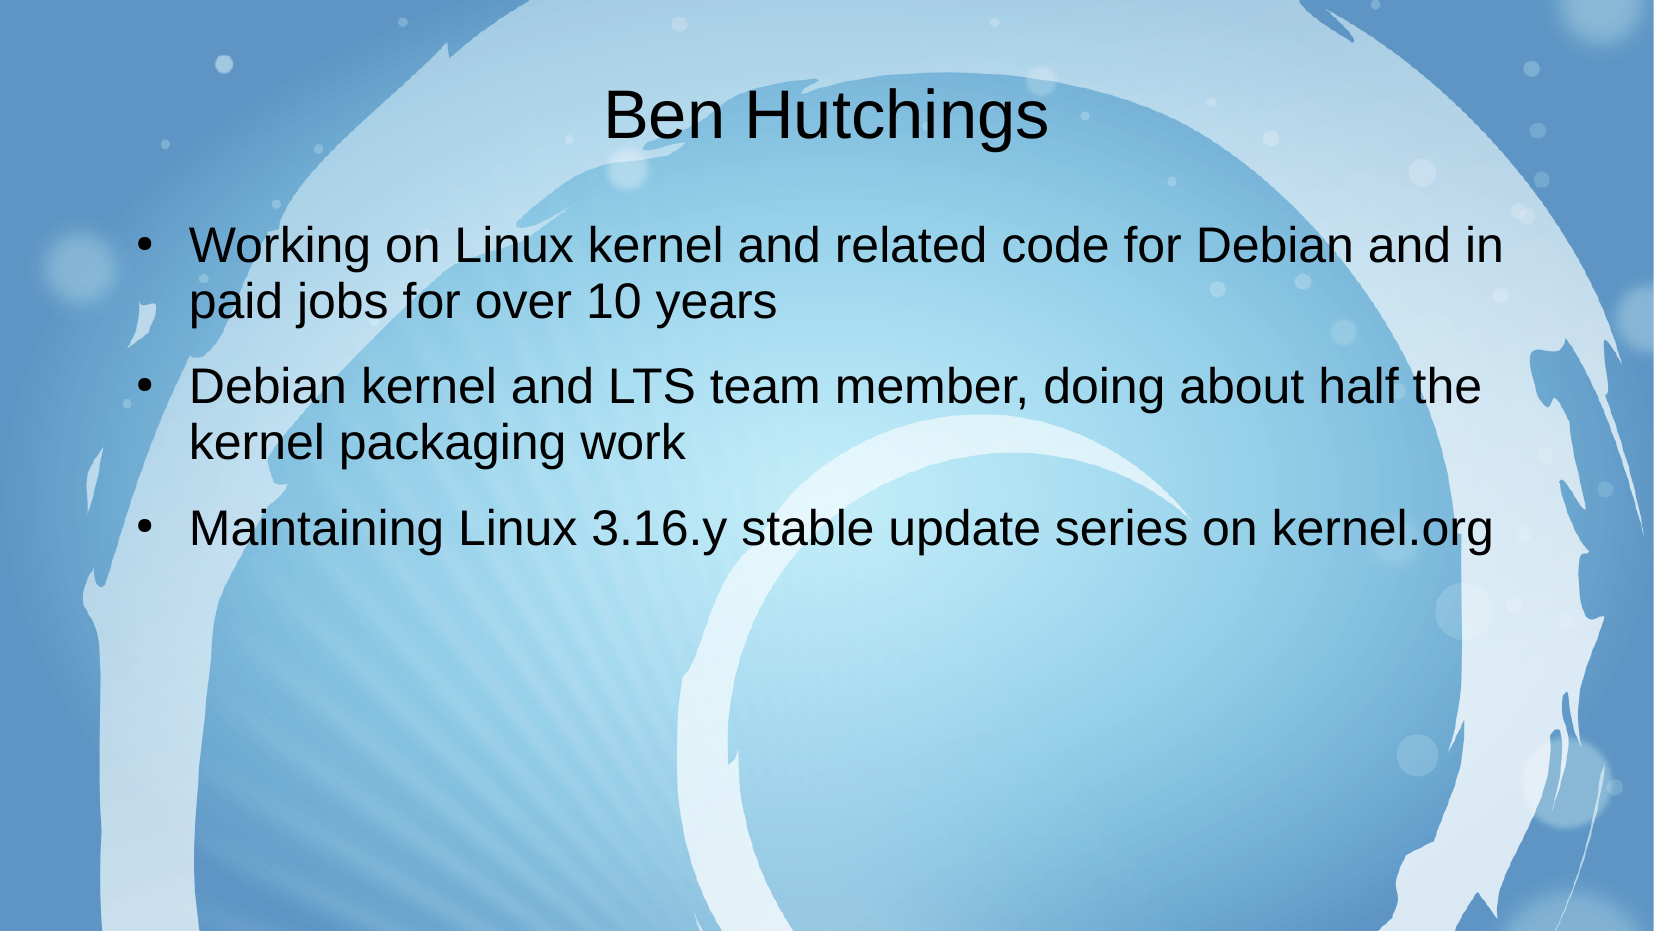

# Ben Hutchings
Working on Linux kernel and related code for Debian and in paid jobs for over 10 years
Debian kernel and LTS team member, doing about half the kernel packaging work
Maintaining Linux 3.16.y stable update series on kernel.org